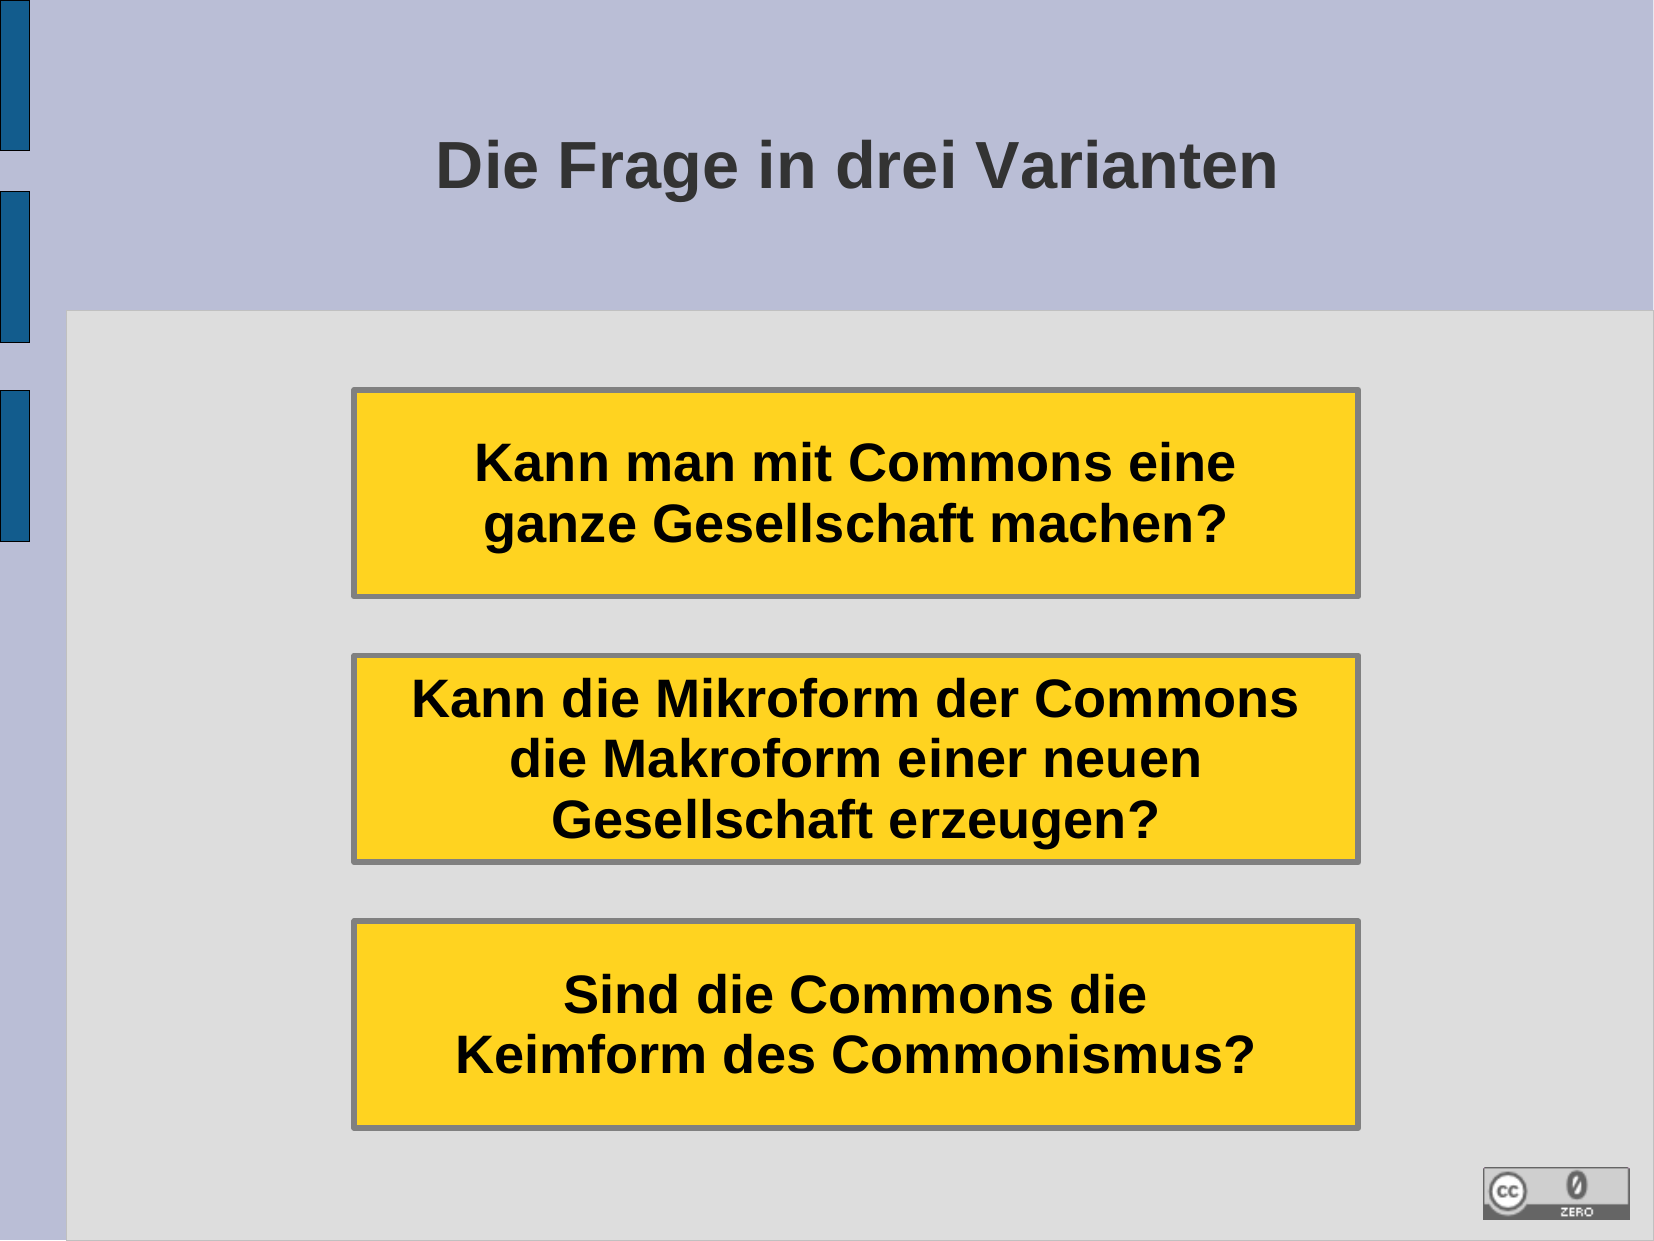

# Die Frage in drei Varianten
Kann man mit Commons eine
ganze Gesellschaft machen?
Kann die Mikroform der Commons
die Makroform einer neuen
Gesellschaft erzeugen?
Sind die Commons die
Keimform des Commonismus?